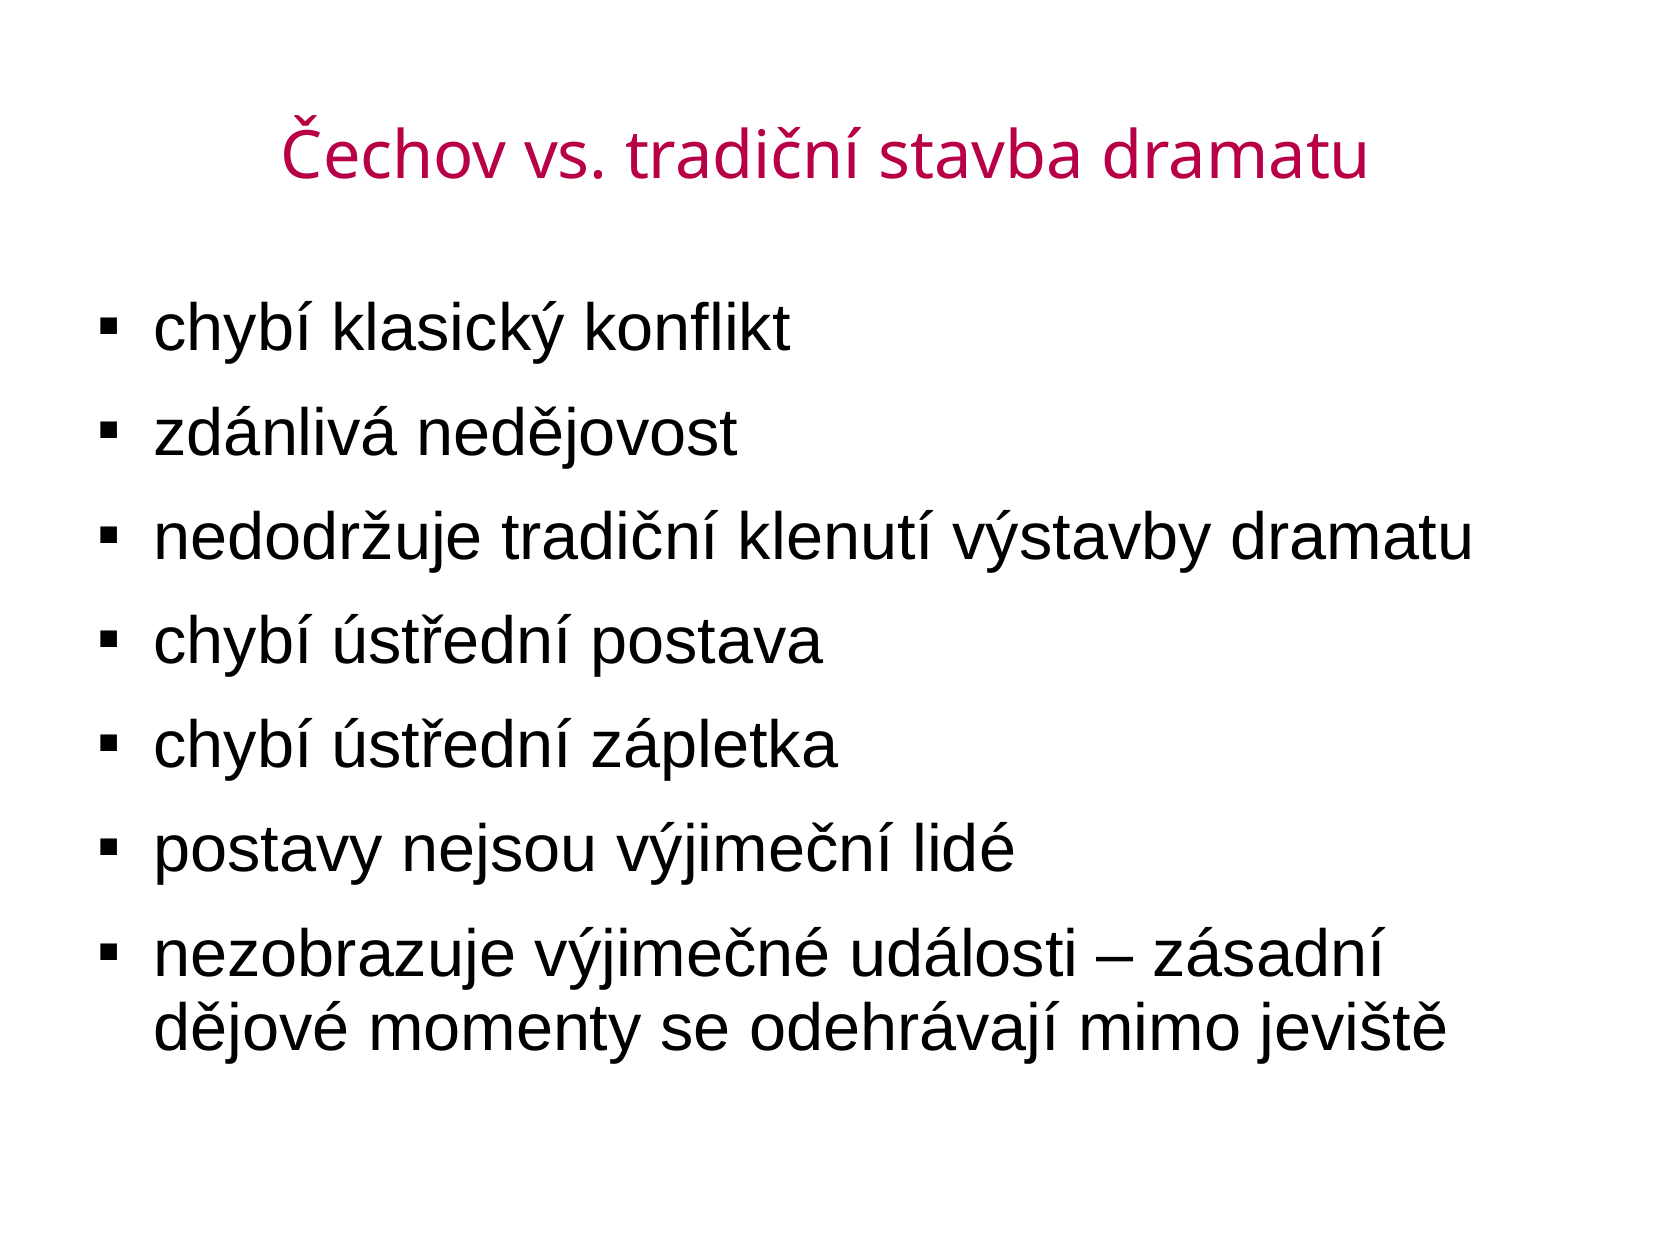

# Čechov vs. tradiční stavba dramatu
chybí klasický konflikt
zdánlivá nedějovost
nedodržuje tradiční klenutí výstavby dramatu
chybí ústřední postava
chybí ústřední zápletka
postavy nejsou výjimeční lidé
nezobrazuje výjimečné události – zásadní dějové momenty se odehrávají mimo jeviště